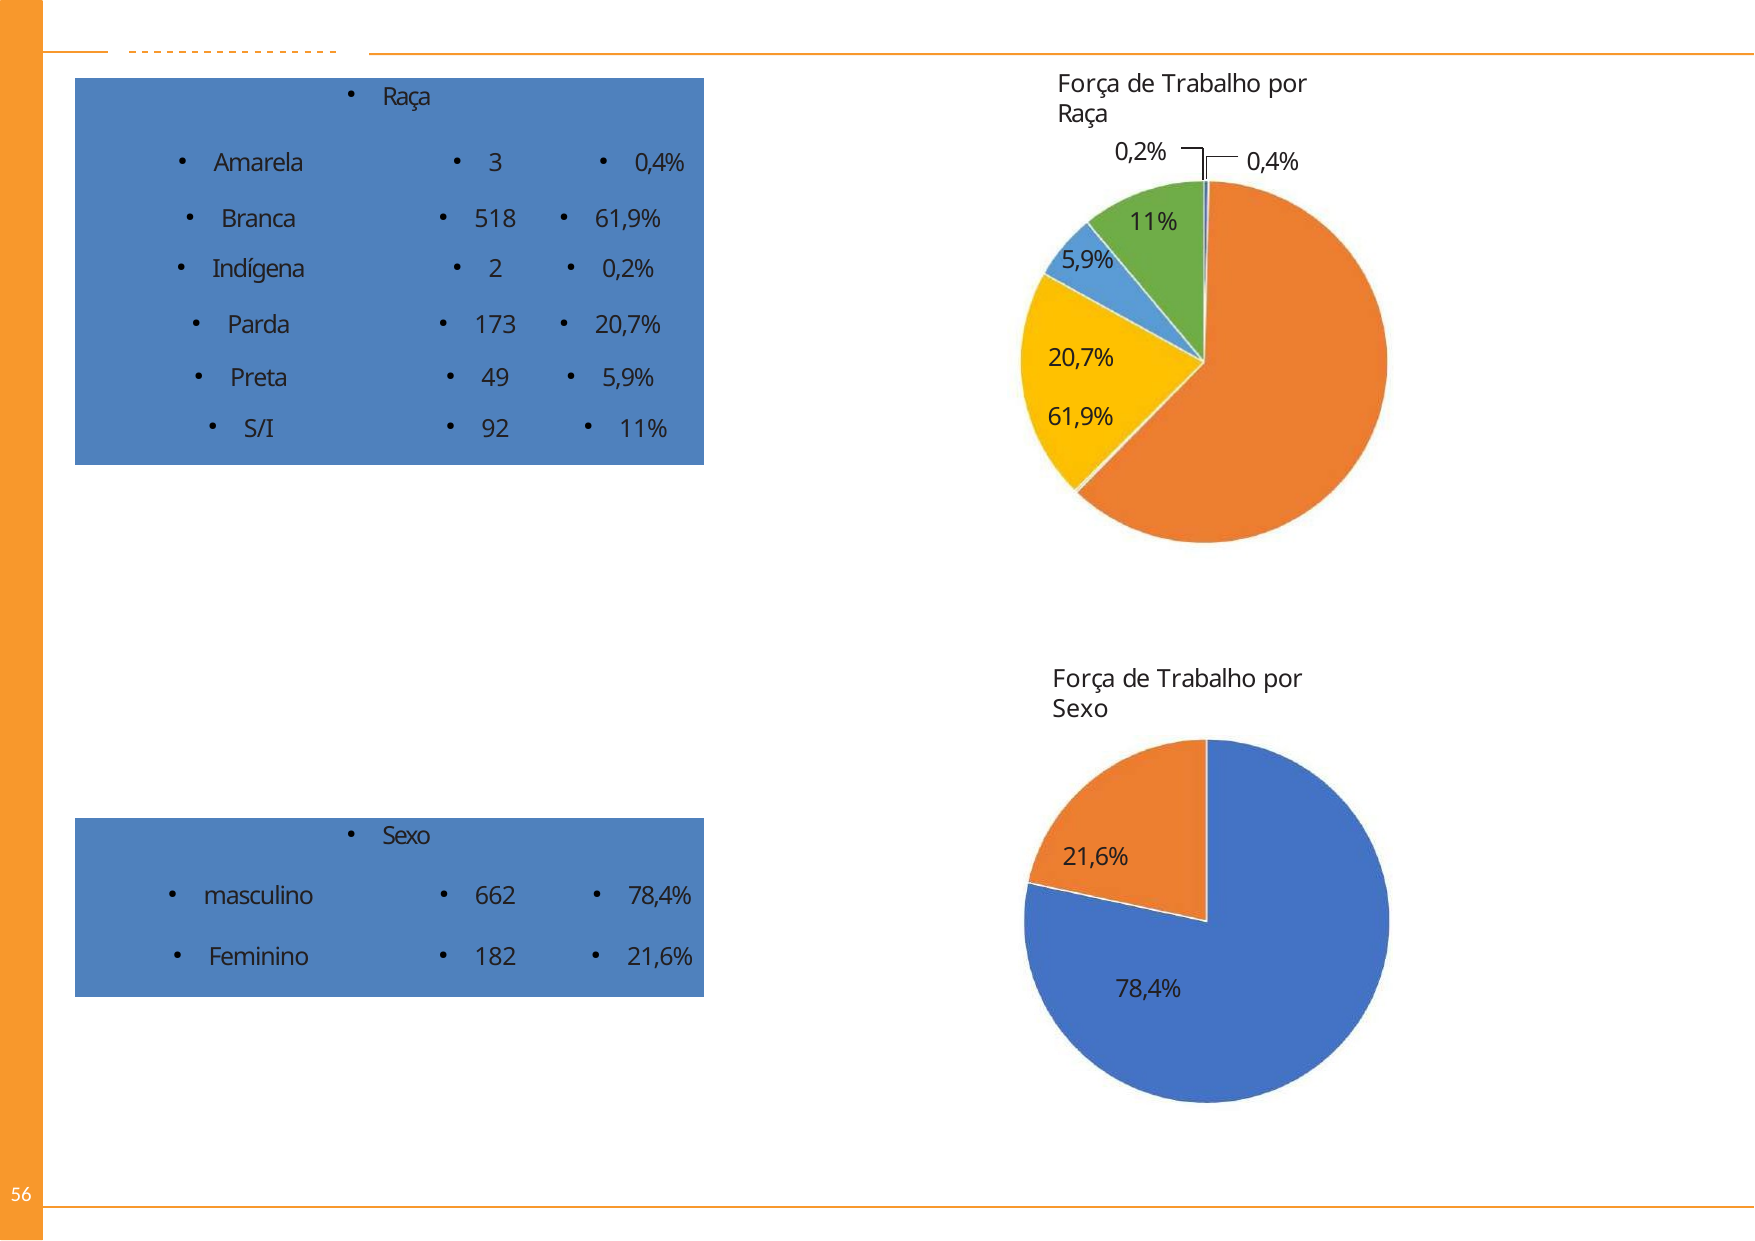

Força de Trabalho por Raça
| Raça | | |
| --- | --- | --- |
| Amarela | 3 | 0,4% |
| Branca | 518 | 61,9% |
| Indígena | 2 | 0,2% |
| Parda | 173 | 20,7% |
| Preta | 49 | 5,9% |
| S/I | 92 | 11% |
0,2%
11%
5,9%
0,4%
20,7%
61,9%
Força de Trabalho por Sexo
| Sexo | | |
| --- | --- | --- |
| masculino | 662 | 78,4% |
| Feminino | 182 | 21,6% |
21,6%
78,4%
56